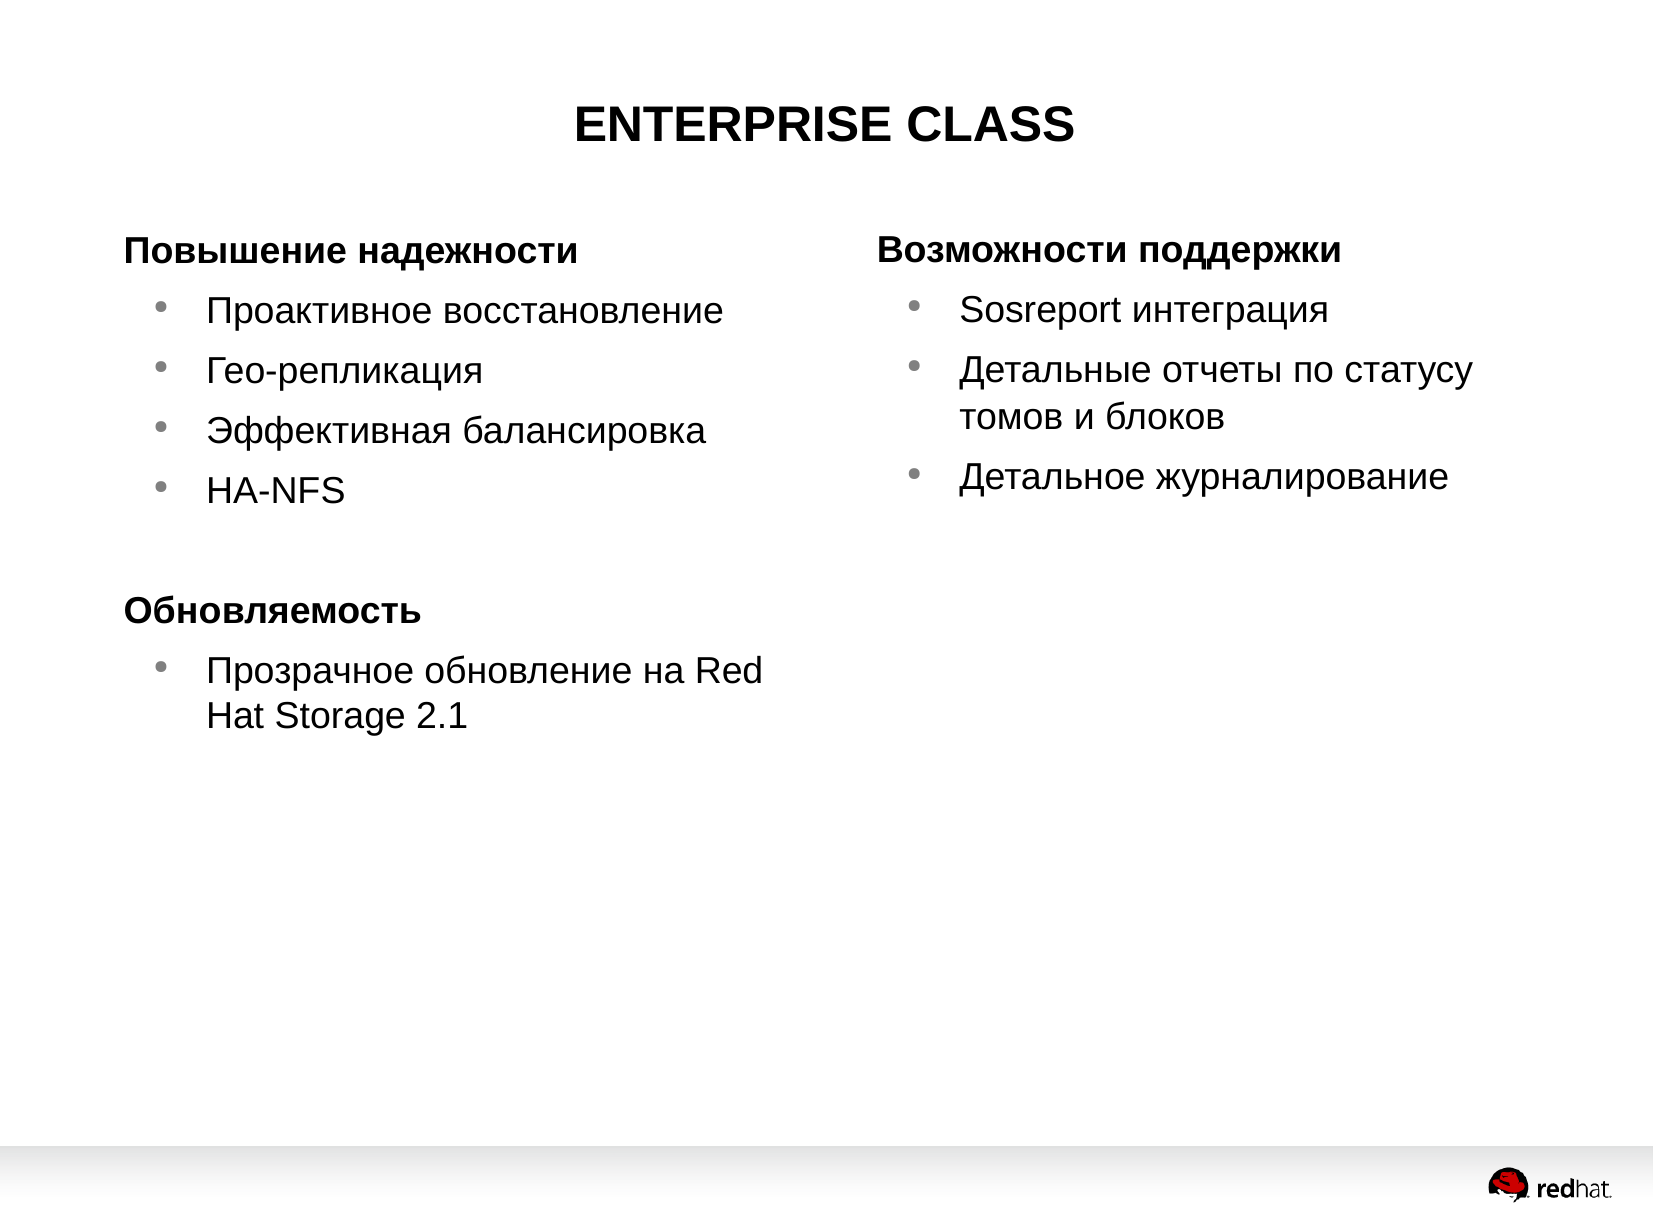

ENTERPRISE CLASS
Возможности поддержки
Sosreport интеграция
Детальные отчеты по статусу томов и блоков
Детальное журналирование
# Повышение надежности
Проактивное восстановление
Гео-репликация
Эффективная балансировка
HA-NFS
Обновляемость
Прозрачное обновление на Red Hat Storage 2.1